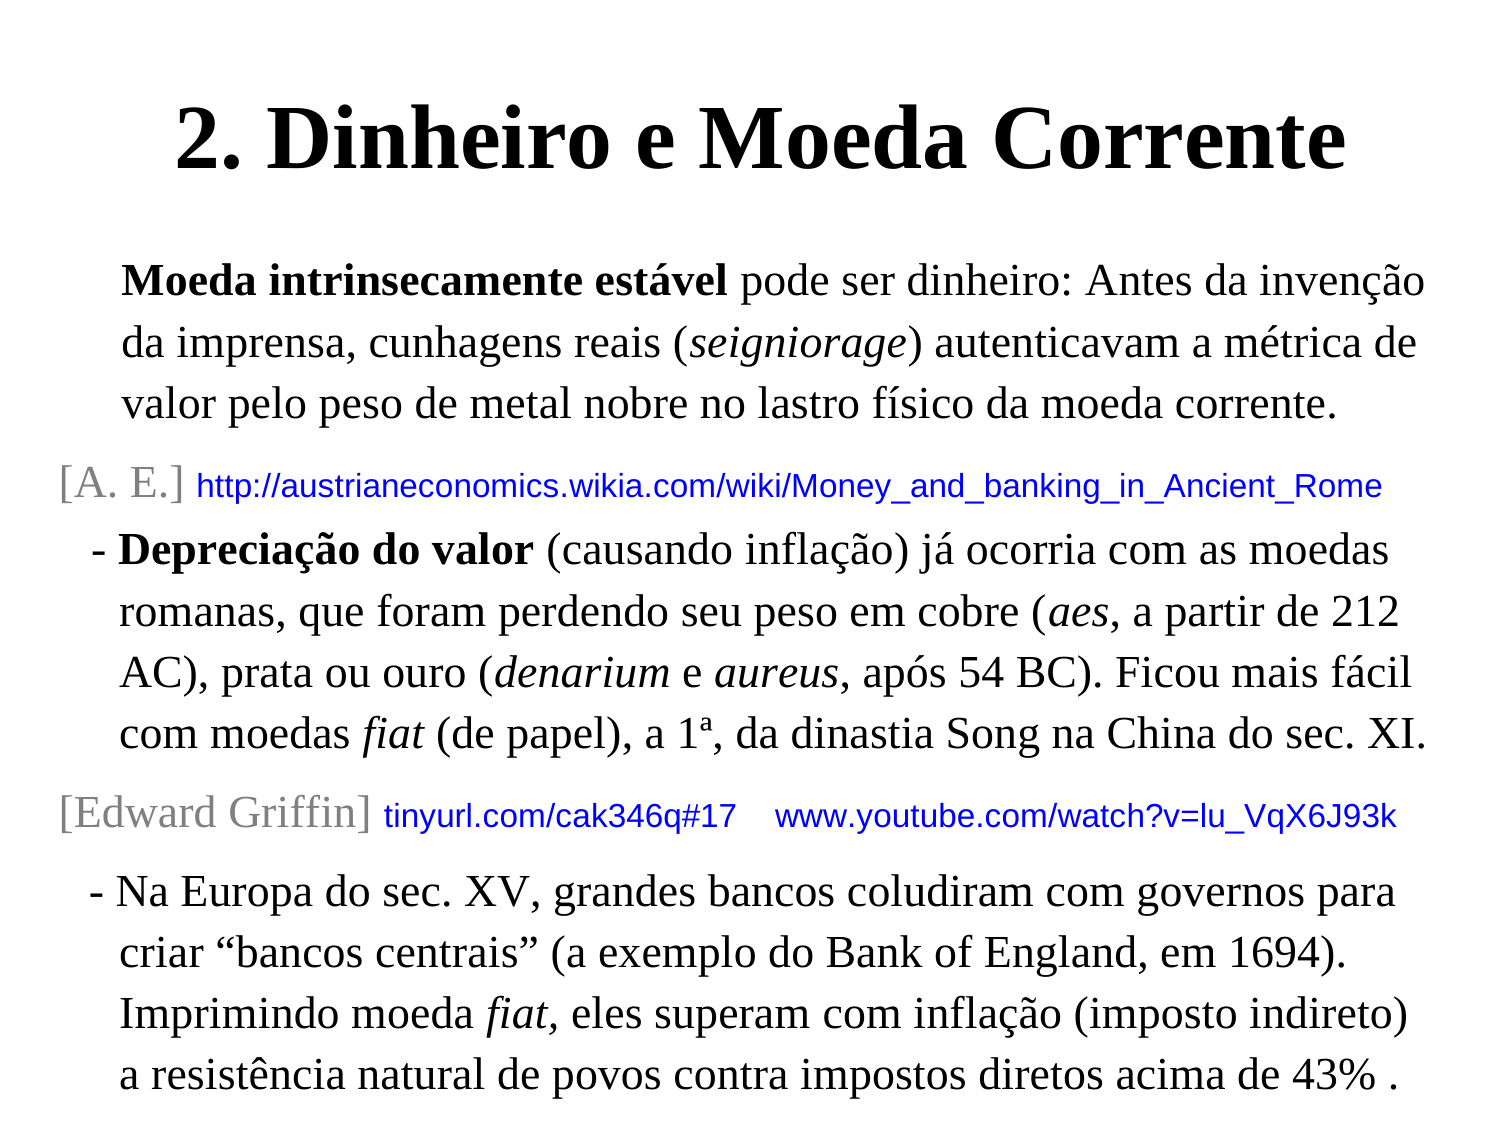

# 2. Dinheiro e Moeda Corrente
Moeda intrinsecamente estável pode ser dinheiro: Antes da invenção da imprensa, cunhagens reais (seigniorage) autenticavam a métrica de valor pelo peso de metal nobre no lastro físico da moeda corrente.
[A. E.] http://austrianeconomics.wikia.com/wiki/Money_and_banking_in_Ancient_Rome
	- Depreciação do valor (causando inflação) já ocorria com as moedas romanas, que foram perdendo seu peso em cobre (aes, a partir de 212 AC), prata ou ouro (denarium e aureus, após 54 BC). Ficou mais fácil com moedas fiat (de papel), a 1ª, da dinastia Song na China do sec. XI.
[Edward Griffin] tinyurl.com/cak346q#17 www.youtube.com/watch?v=lu_VqX6J93k
	- Na Europa do sec. XV, grandes bancos coludiram com governos para criar “bancos centrais” (a exemplo do Bank of England, em 1694). Imprimindo moeda fiat, eles superam com inflação (imposto indireto)
a resistência natural de povos contra impostos diretos acima de 43% .